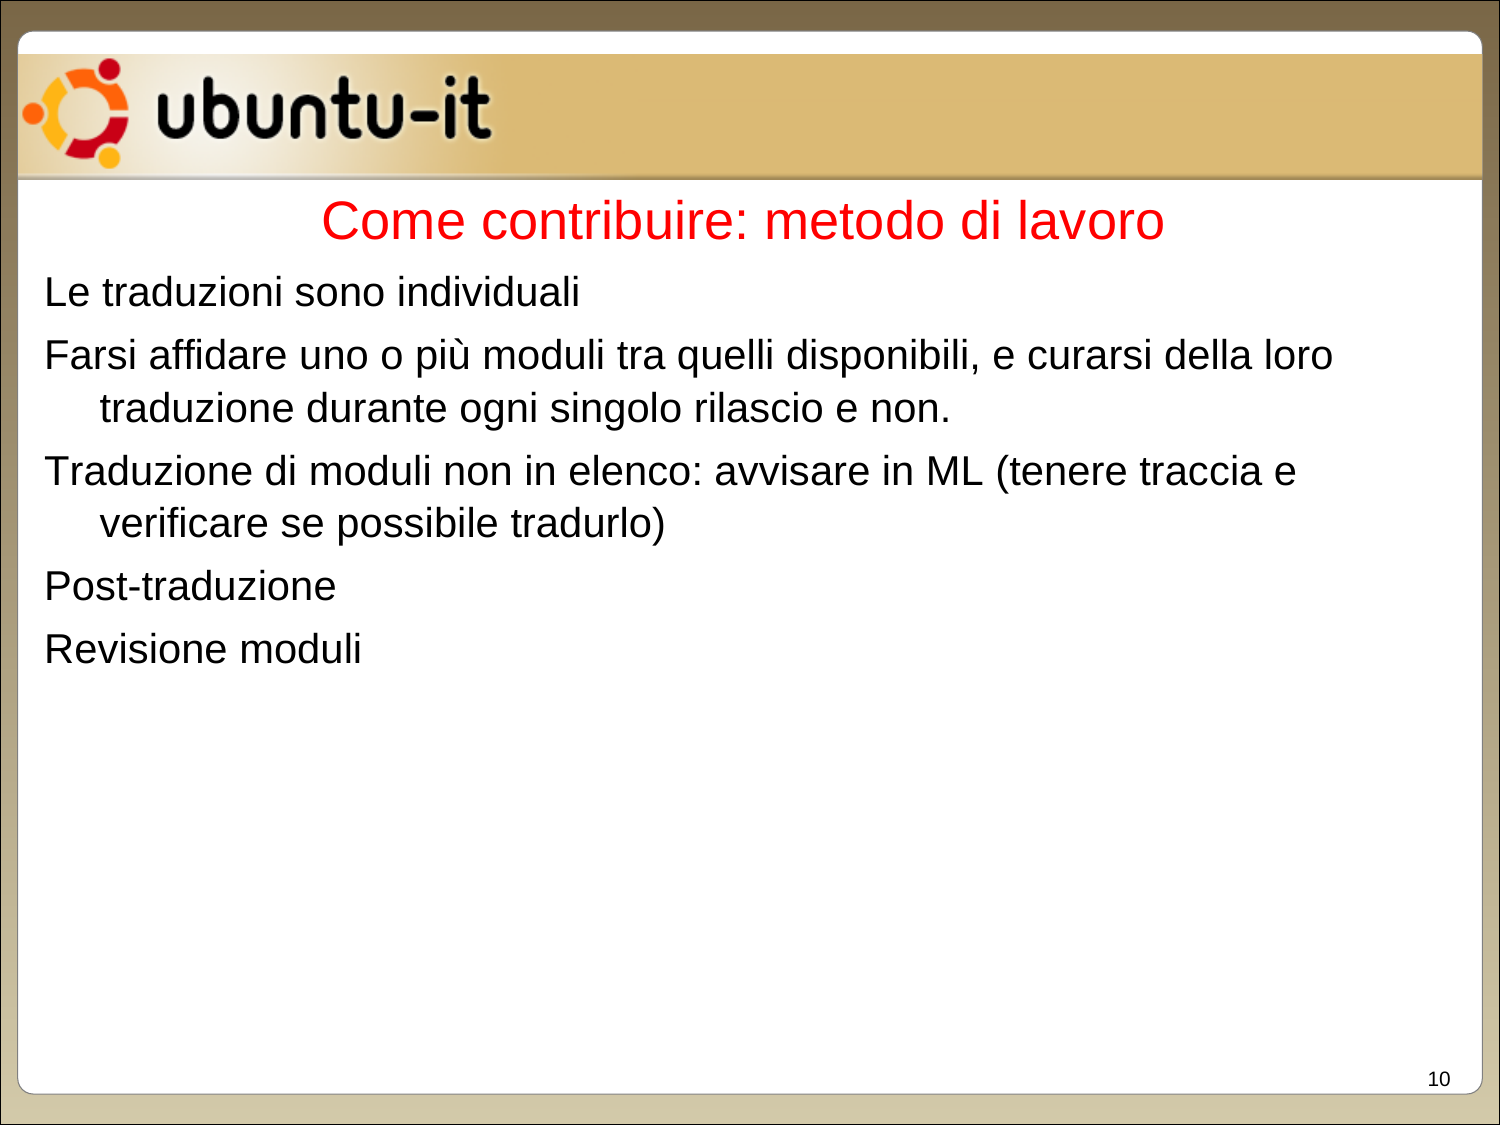

# Come contribuire: metodo di lavoro
Le traduzioni sono individuali
Farsi affidare uno o più moduli tra quelli disponibili, e curarsi della loro traduzione durante ogni singolo rilascio e non.
Traduzione di moduli non in elenco: avvisare in ML (tenere traccia e verificare se possibile tradurlo)
Post-traduzione
Revisione moduli
10